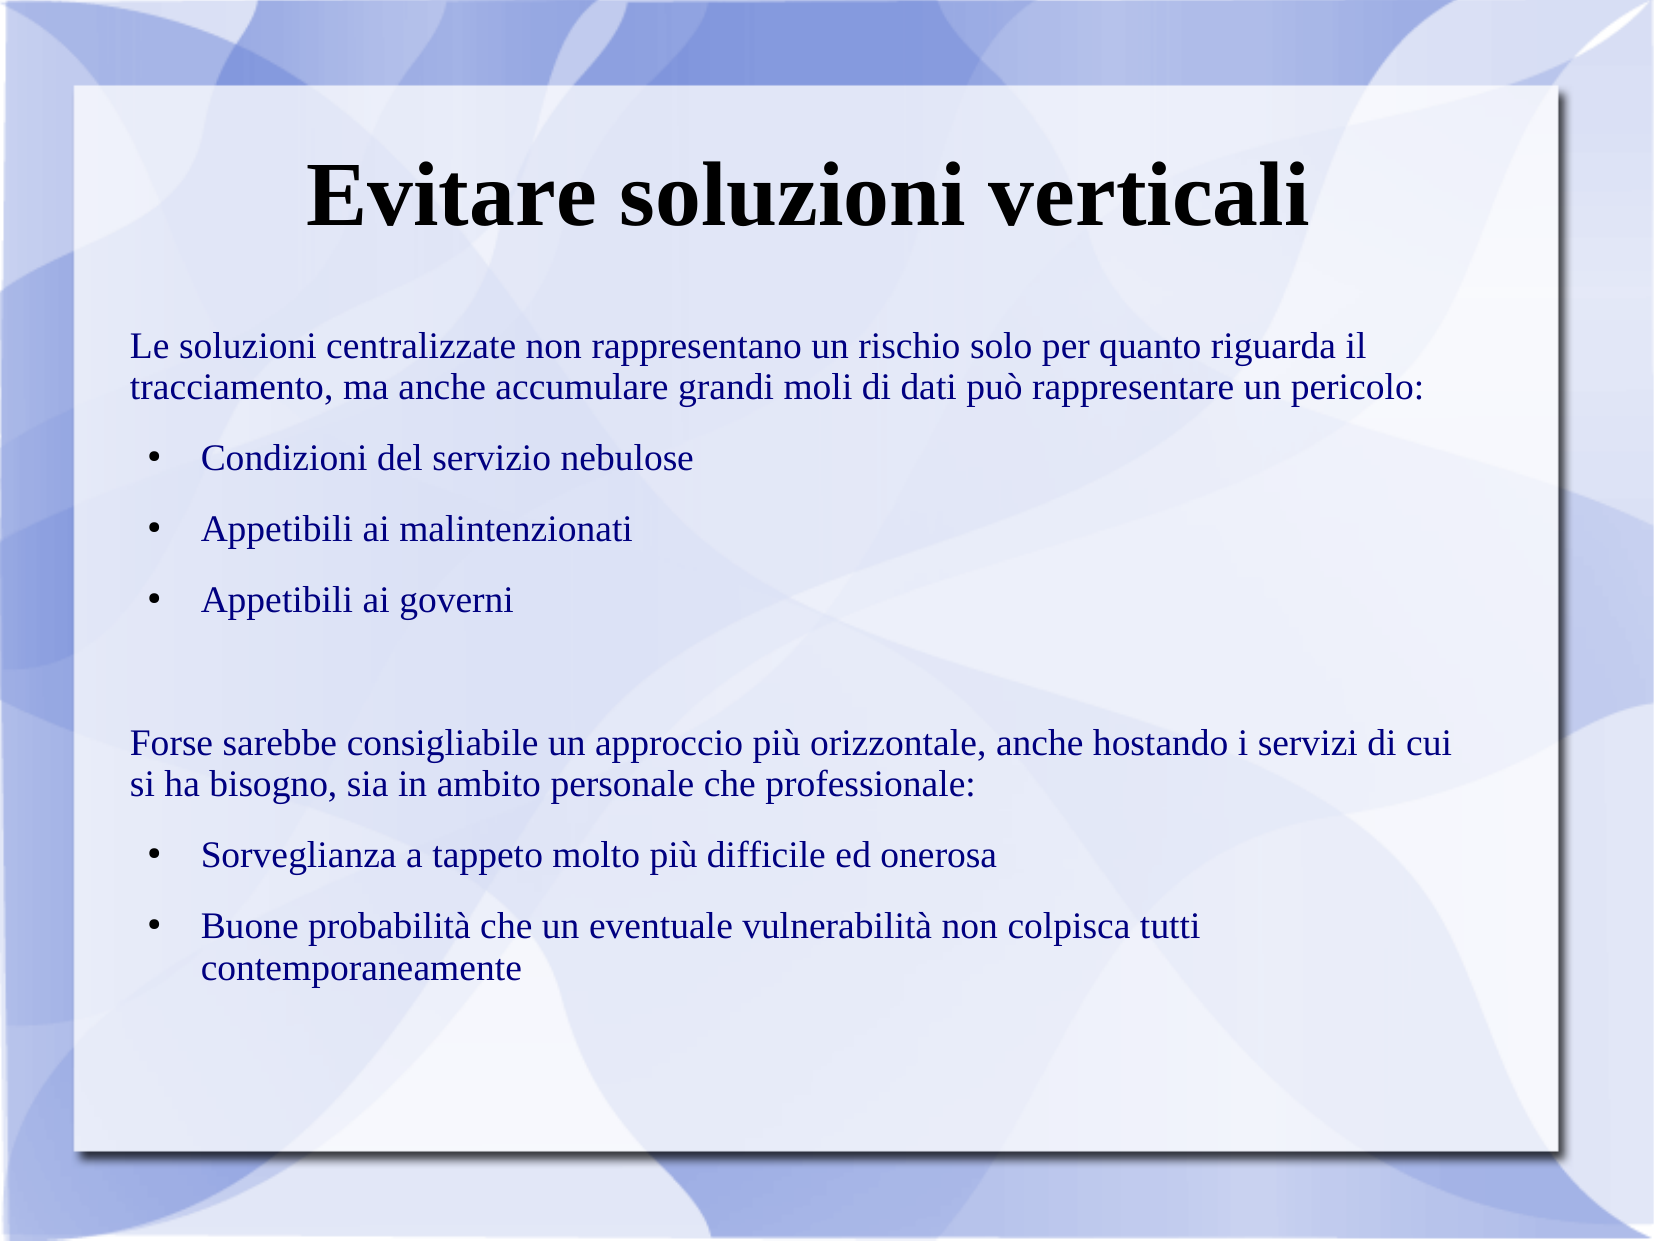

# Evitare soluzioni verticali
Le soluzioni centralizzate non rappresentano un rischio solo per quanto riguarda il tracciamento, ma anche accumulare grandi moli di dati può rappresentare un pericolo:
Condizioni del servizio nebulose
Appetibili ai malintenzionati
Appetibili ai governi
Forse sarebbe consigliabile un approccio più orizzontale, anche hostando i servizi di cui si ha bisogno, sia in ambito personale che professionale:
Sorveglianza a tappeto molto più difficile ed onerosa
Buone probabilità che un eventuale vulnerabilità non colpisca tutti contemporaneamente